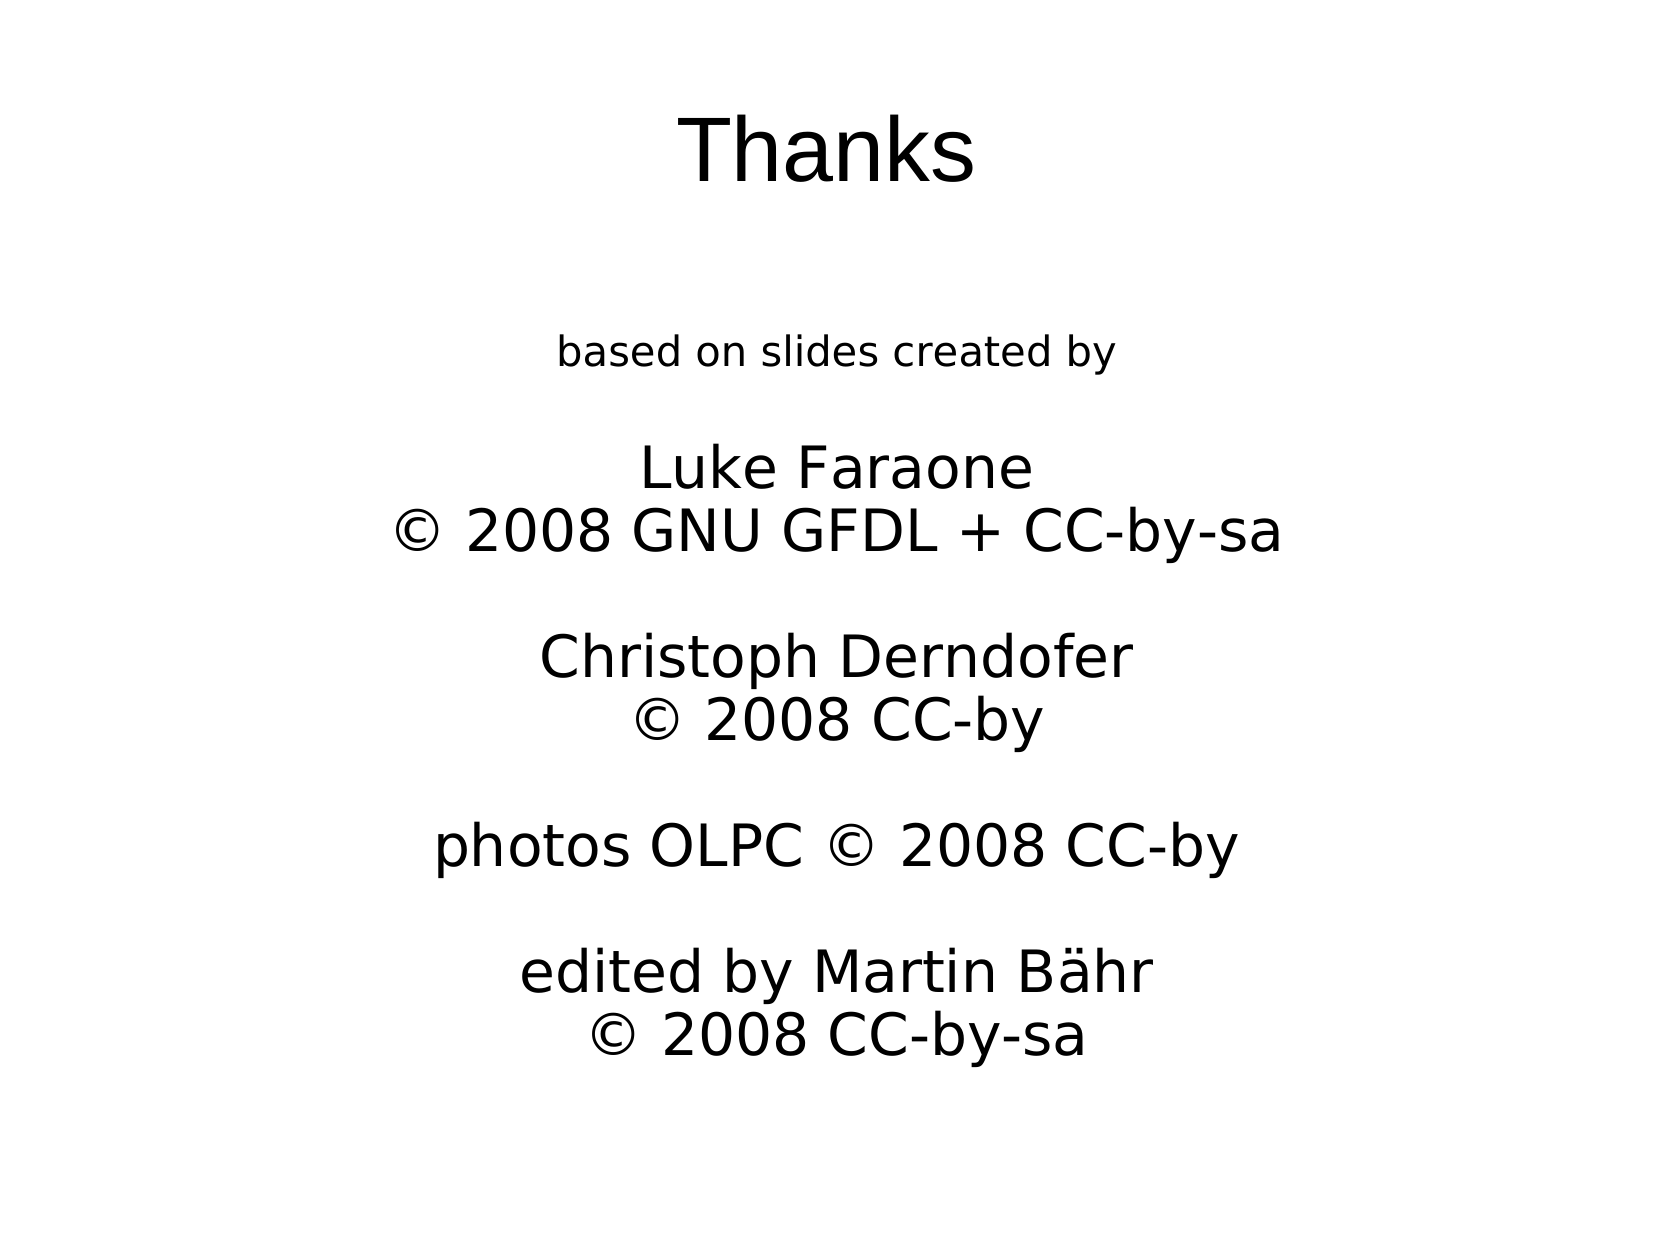

# Thanks
based on slides created by
Luke Faraone
© 2008 GNU GFDL + CC-by-sa
Christoph Derndofer
© 2008 CC-by
photos OLPC © 2008 CC-by
edited by Martin Bähr
© 2008 CC-by-sa